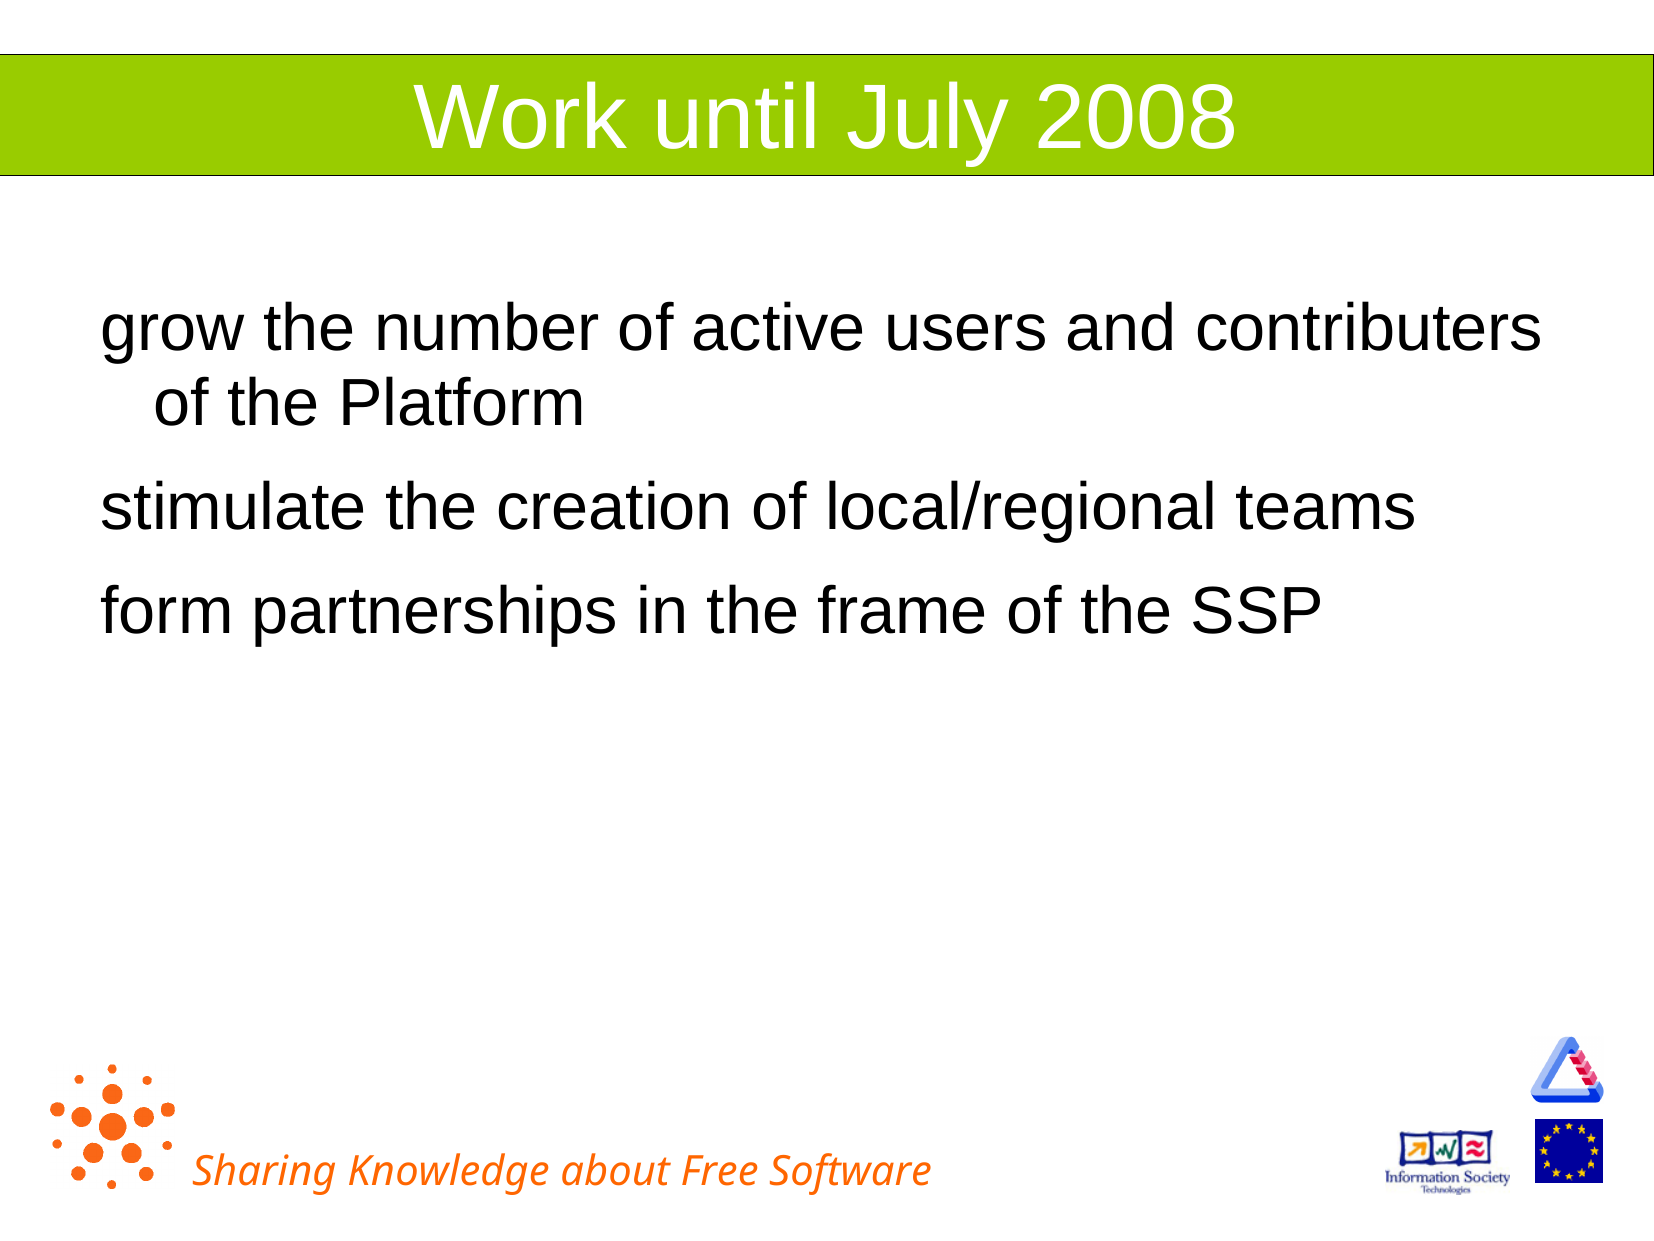

# Work until July 2008
grow the number of active users and contributers of the Platform
stimulate the creation of local/regional teams
form partnerships in the frame of the SSP